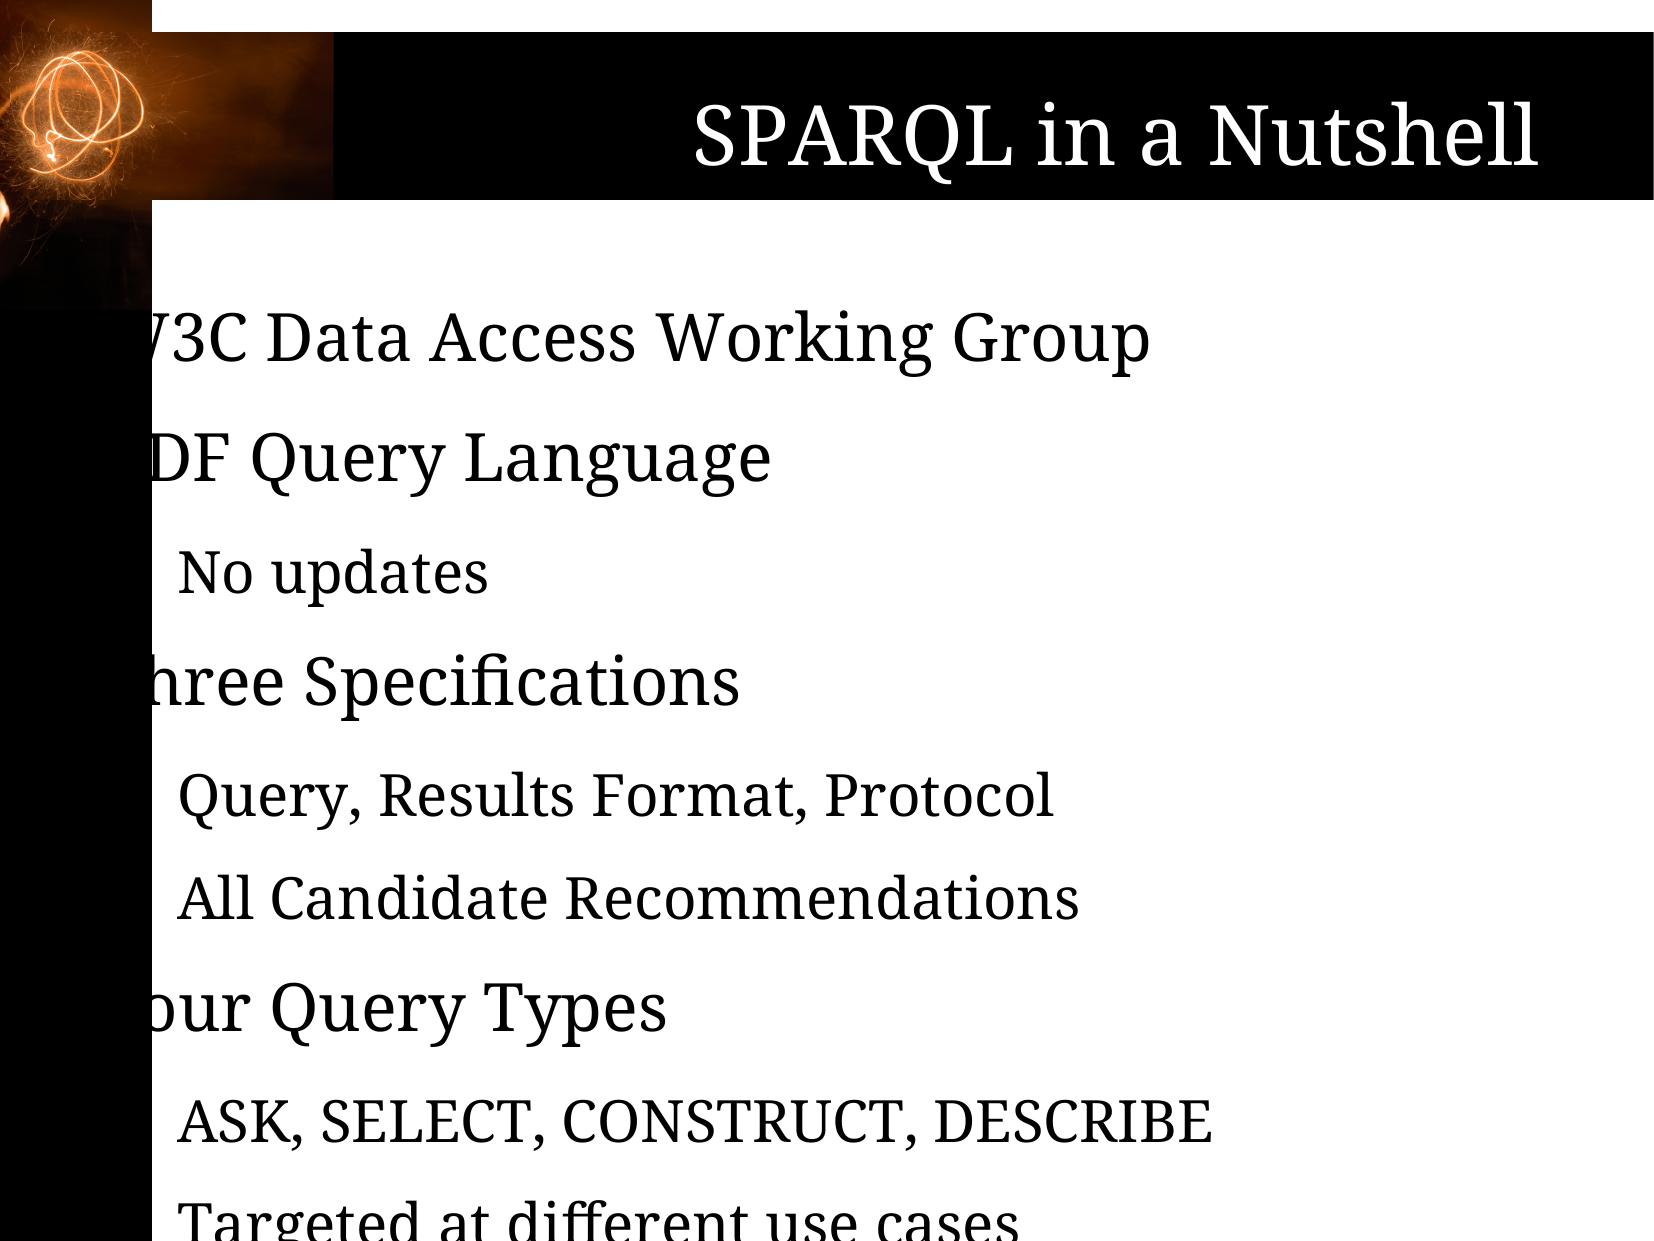

# SPARQL in a Nutshell
W3C Data Access Working Group
RDF Query Language
No updates
Three Specifications
Query, Results Format, Protocol
All Candidate Recommendations
Four Query Types
ASK, SELECT, CONSTRUCT, DESCRIBE
Targeted at different use cases